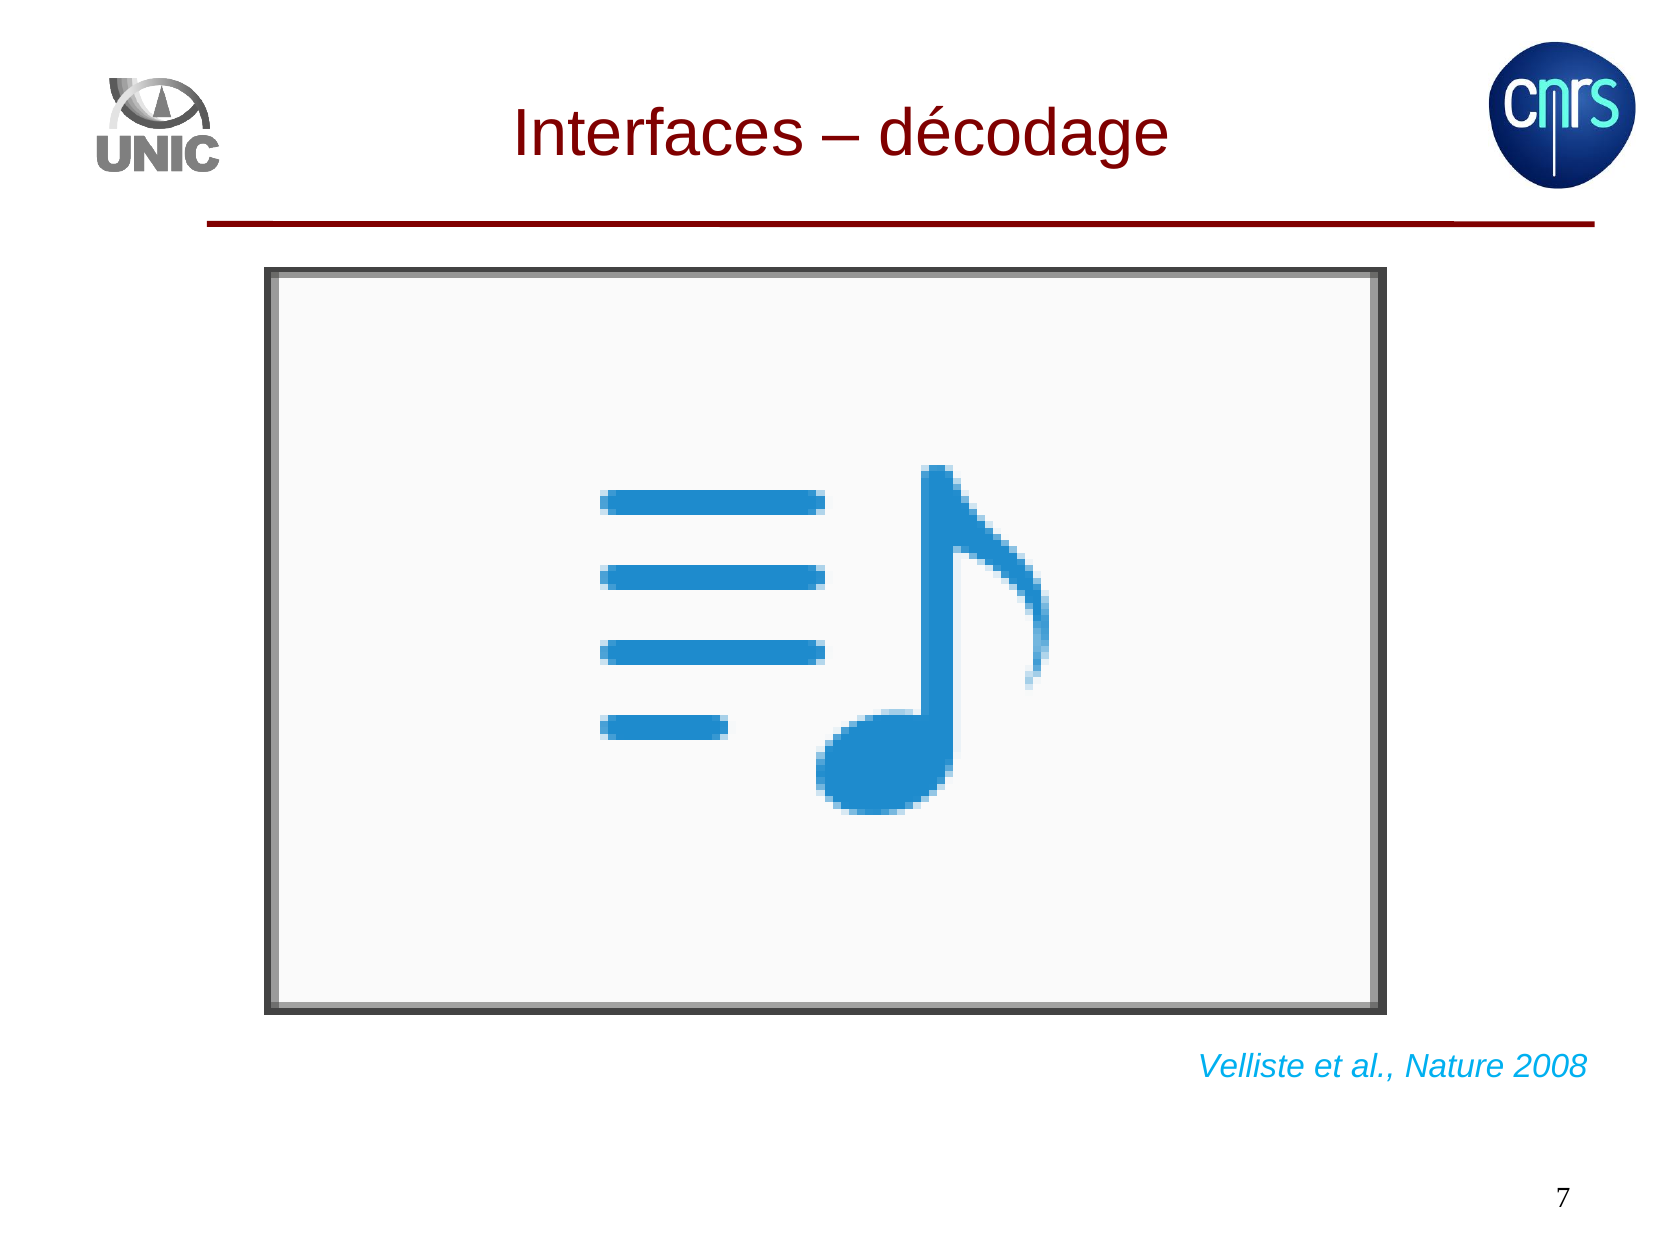

Interfaces – décodage
Velliste et al., Nature 2008